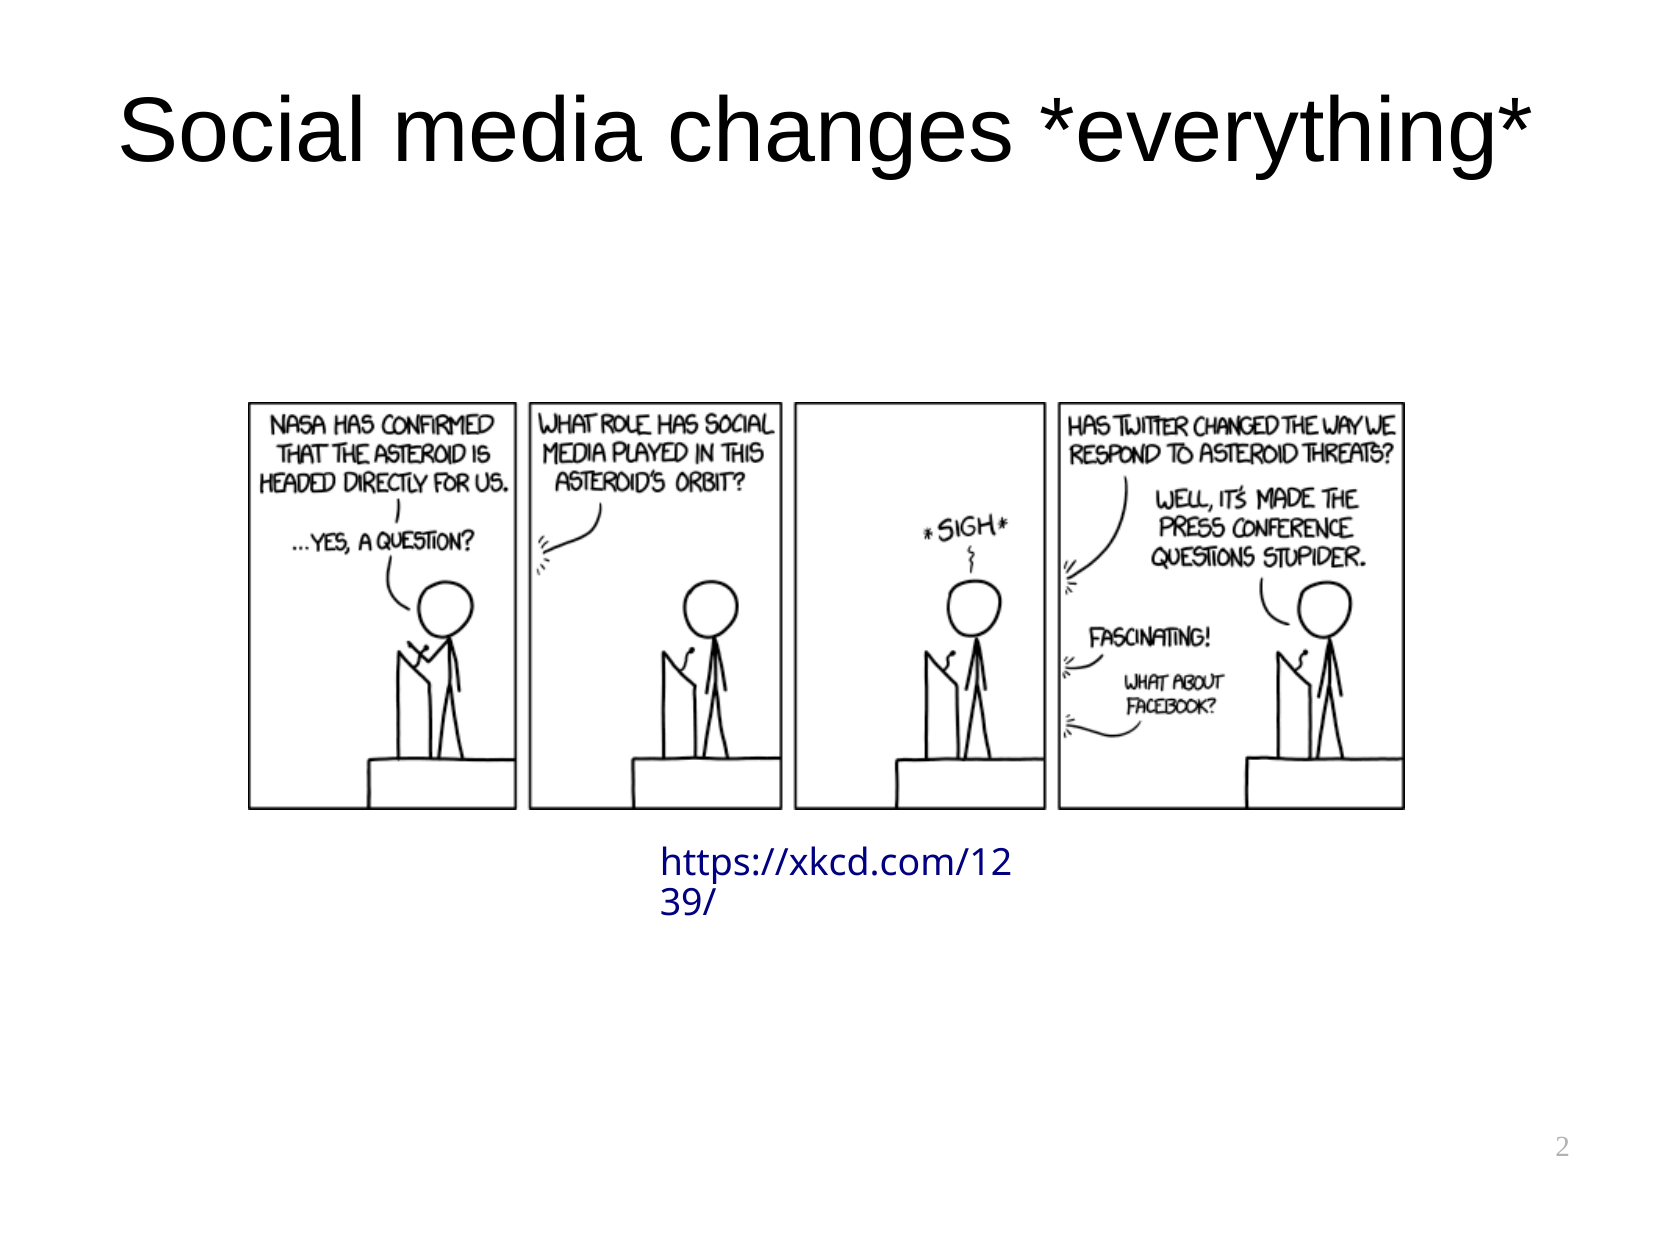

# Social media changes *everything*
https://xkcd.com/1239/
2